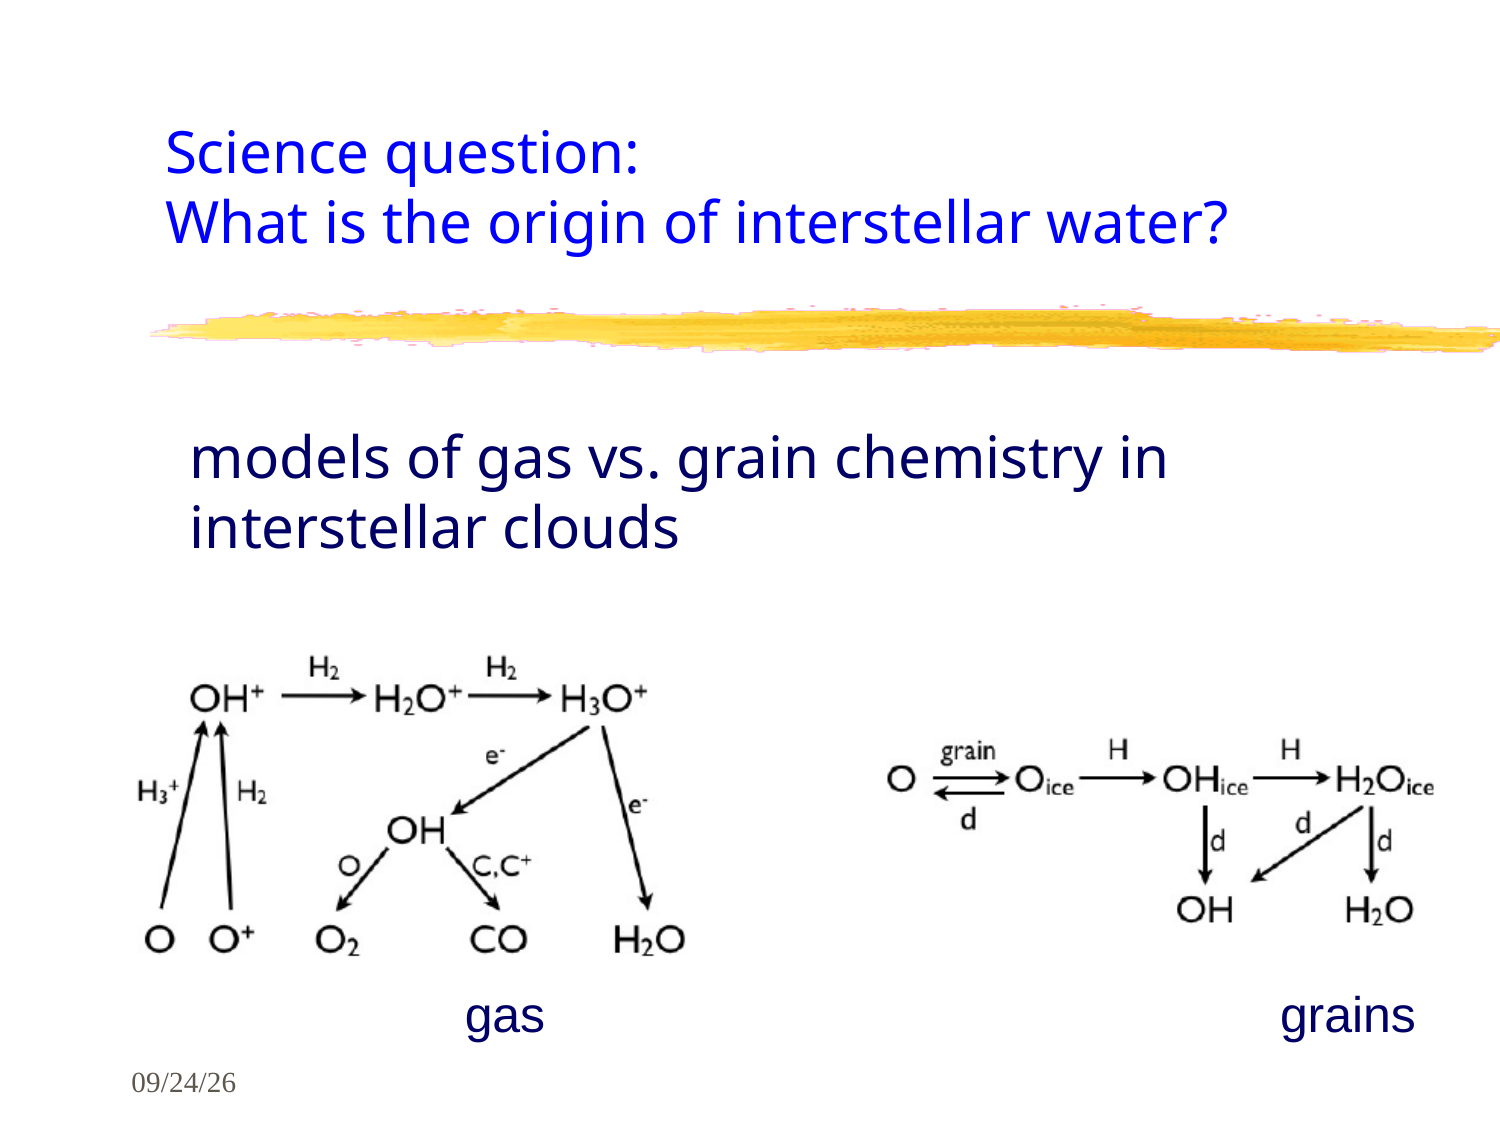

# Science question: What is the origin of interstellar water?
models of gas vs. grain chemistry in interstellar clouds
gas
grains